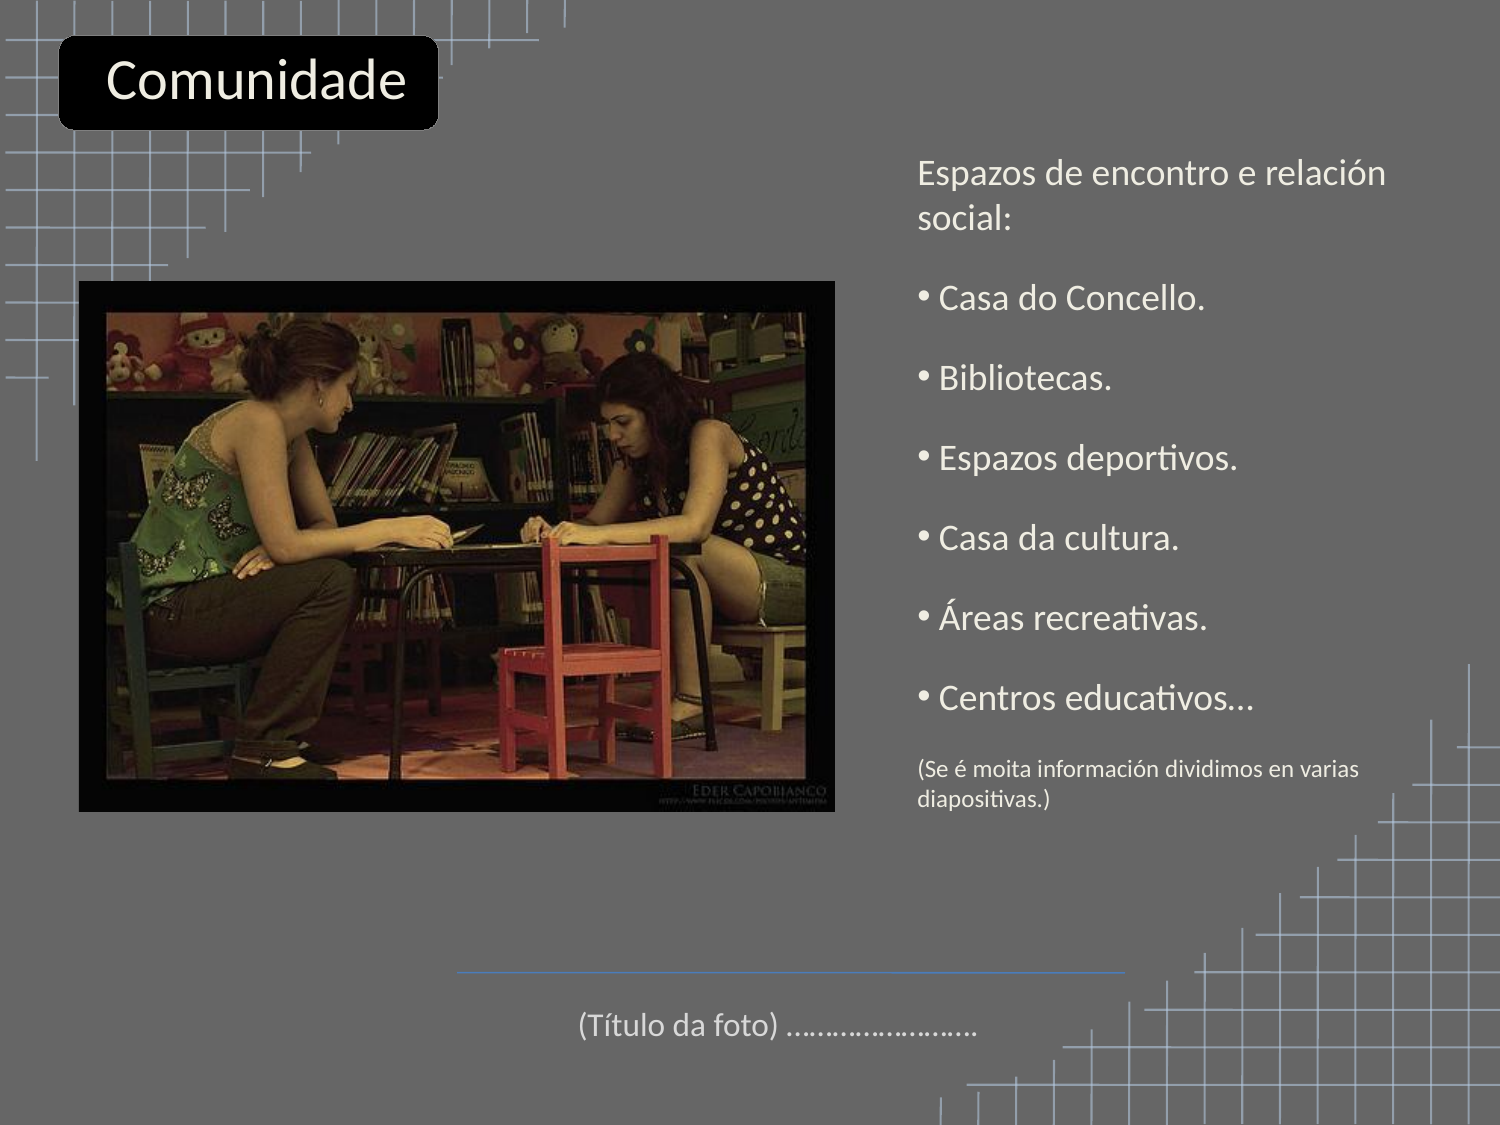

# Comunidade
Espazos de encontro e relación social:
 Casa do Concello.
 Bibliotecas.
 Espazos deportivos.
 Casa da cultura.
 Áreas recreativas.
 Centros educativos…
(Se é moita información dividimos en varias diapositivas.)
(Título da foto) …………………….